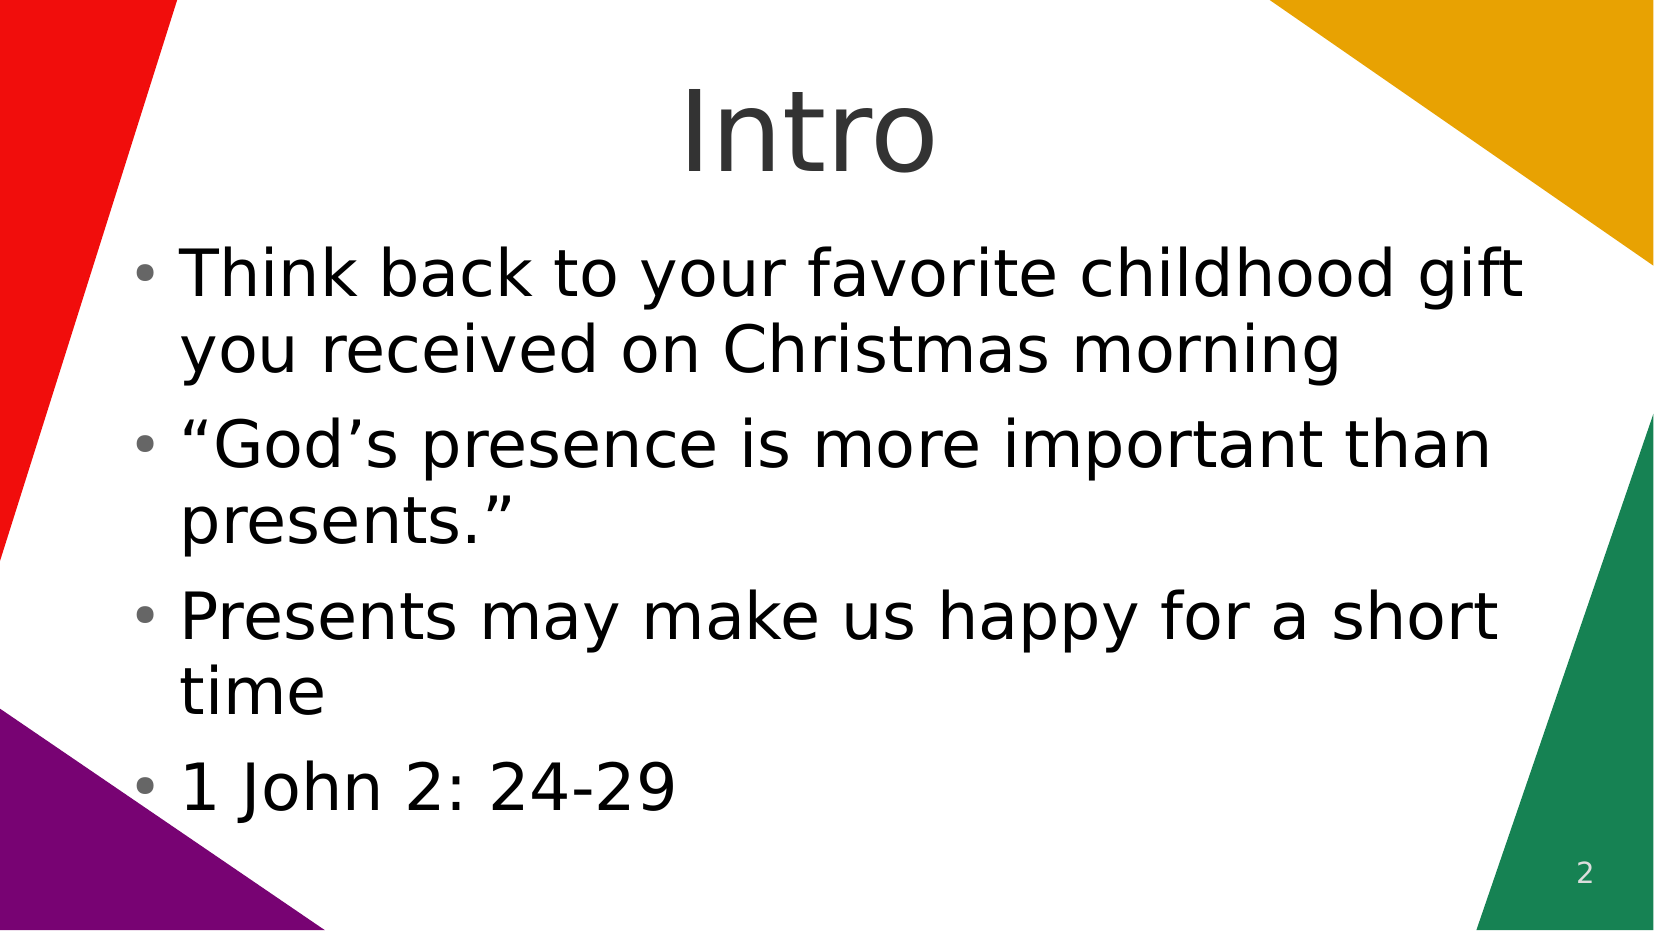

# Intro
Think back to your favorite childhood gift you received on Christmas morning
“God’s presence is more important than presents.”
Presents may make us happy for a short time
1 John 2: 24-29
2